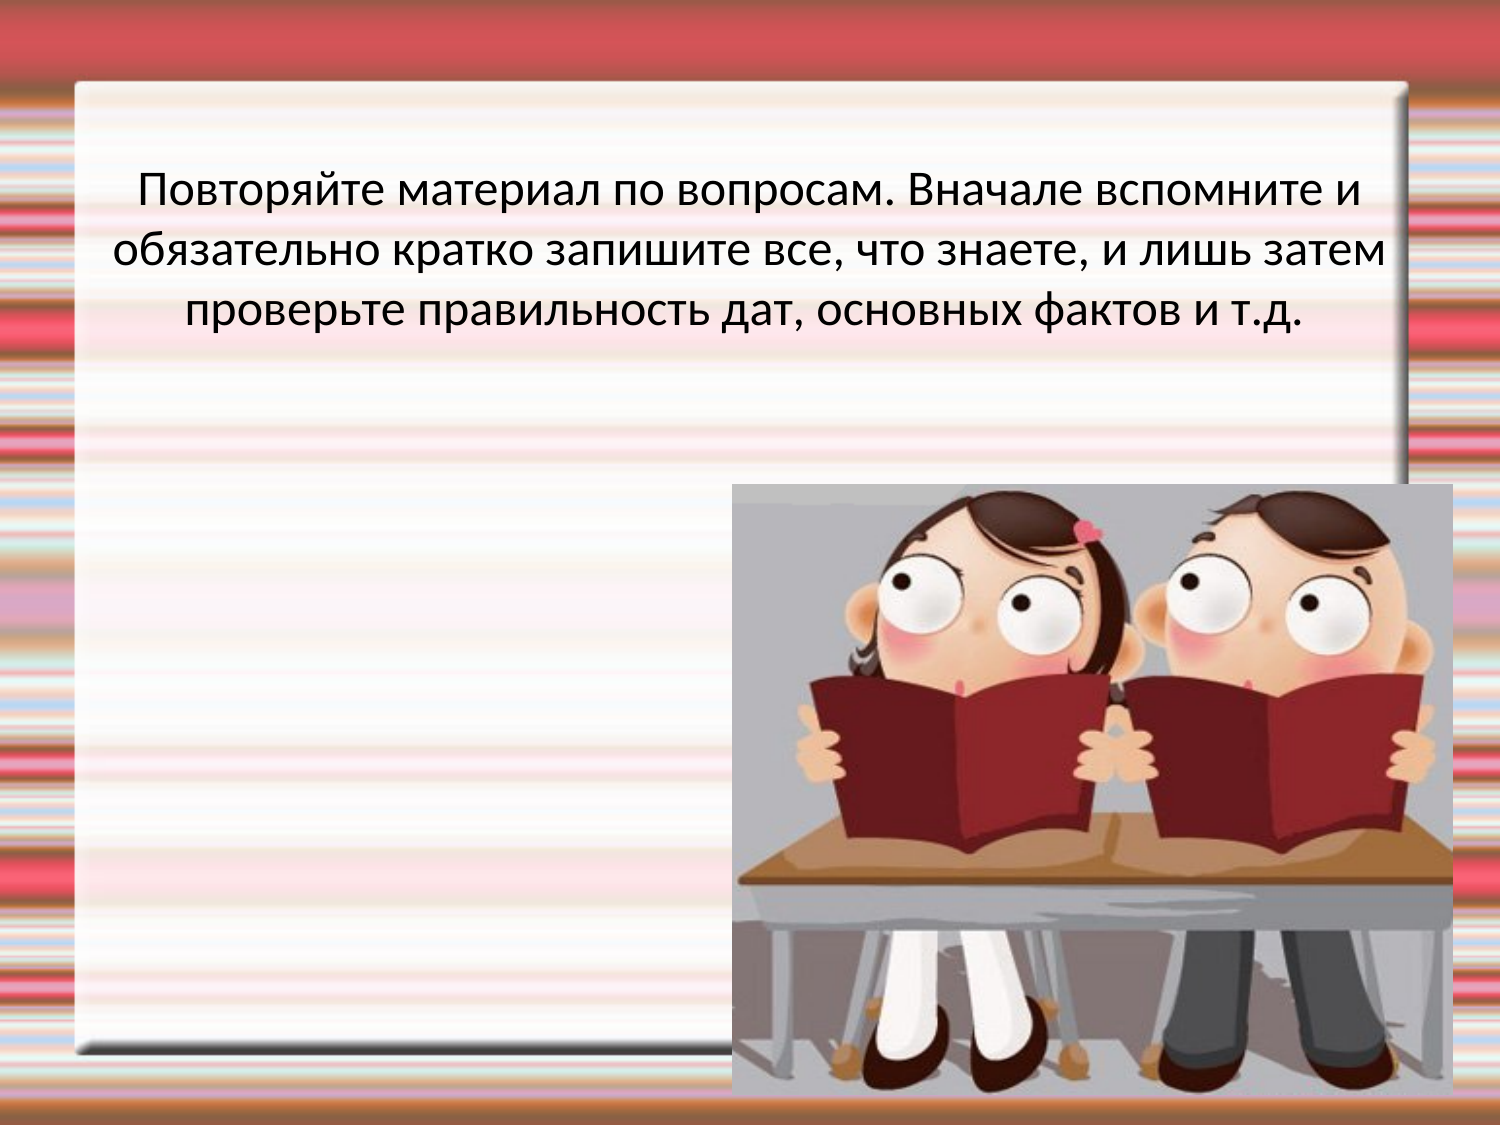

# Повторяйте материал по вопросам. Вначале вспомните и обязательно кратко запишите все, что знаете, и лишь затем проверьте правильность дат, основных фактов и т.д.